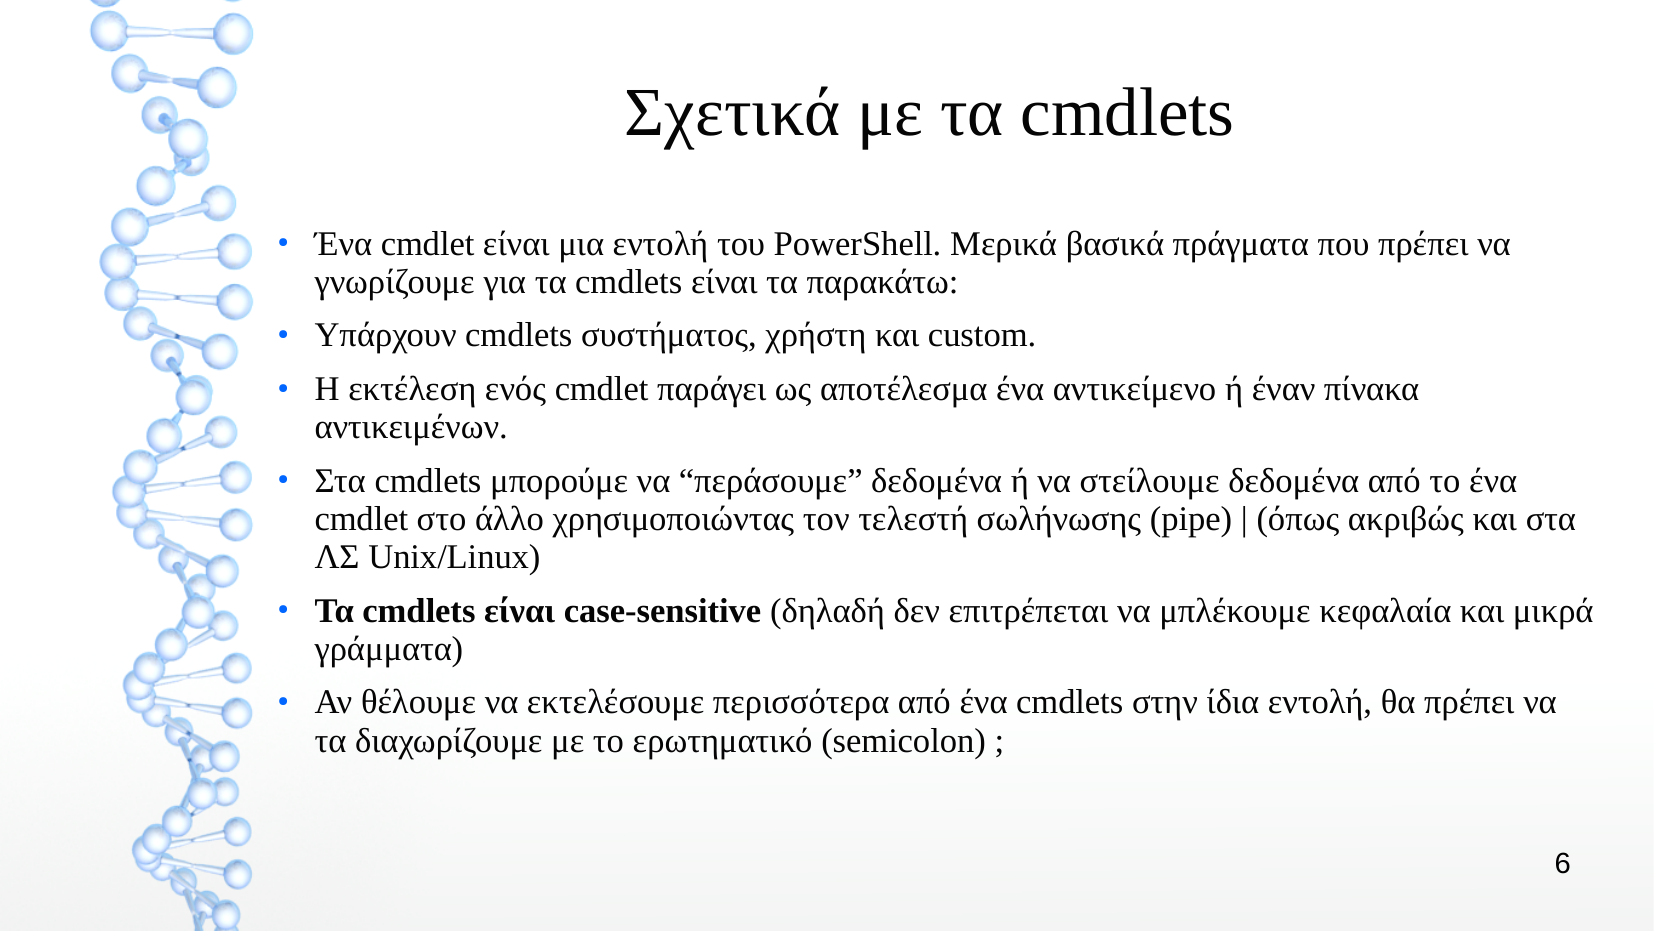

# Σχετικά με τα cmdlets
Ένα cmdlet είναι μια εντολή του PowerShell. Μερικά βασικά πράγματα που πρέπει να γνωρίζουμε για τα cmdlets είναι τα παρακάτω:
Υπάρχουν cmdlets συστήματος, χρήστη και custom.
Η εκτέλεση ενός cmdlet παράγει ως αποτέλεσμα ένα αντικείμενο ή έναν πίνακα αντικειμένων.
Στα cmdlets μπορούμε να “περάσουμε” δεδομένα ή να στείλουμε δεδομένα από το ένα cmdlet στο άλλο χρησιμοποιώντας τον τελεστή σωλήνωσης (pipe) | (όπως ακριβώς και στα ΛΣ Unix/Linux)
Τα cmdlets είναι case-sensitive (δηλαδή δεν επιτρέπεται να μπλέκουμε κεφαλαία και μικρά γράμματα)
Αν θέλουμε να εκτελέσουμε περισσότερα από ένα cmdlets στην ίδια εντολή, θα πρέπει να τα διαχωρίζουμε με το ερωτηματικό (semicolon) ;
6